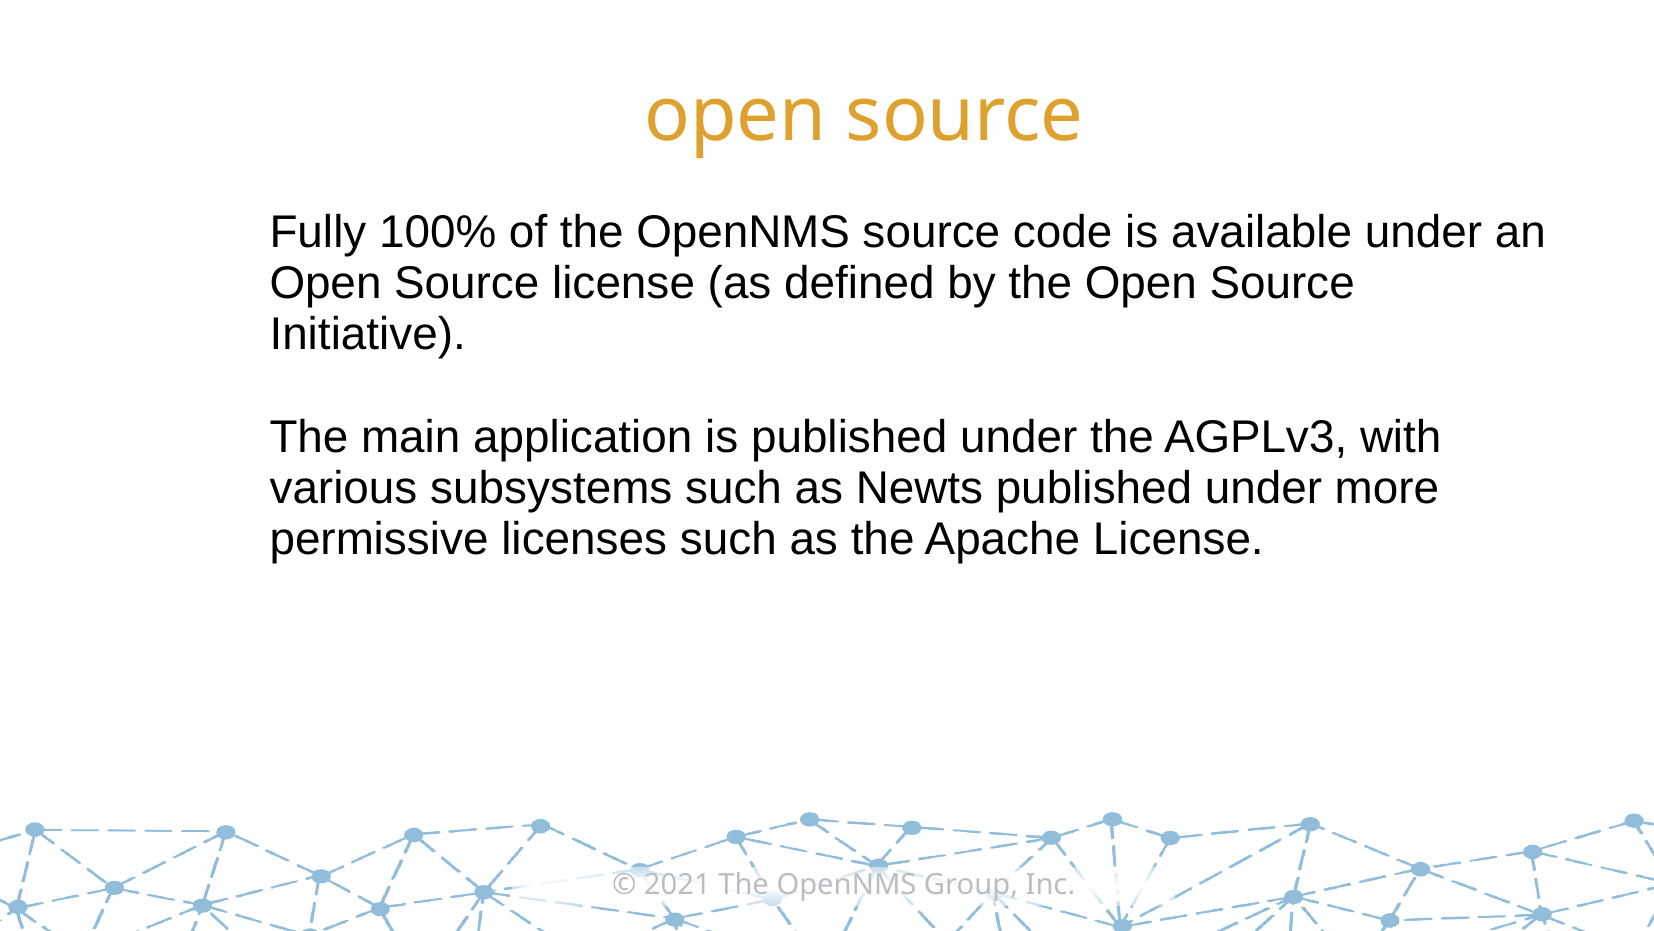

# open source
Fully 100% of the OpenNMS source code is available under an Open Source license (as defined by the Open Source Initiative).
The main application is published under the AGPLv3, with various subsystems such as Newts published under more permissive licenses such as the Apache License.